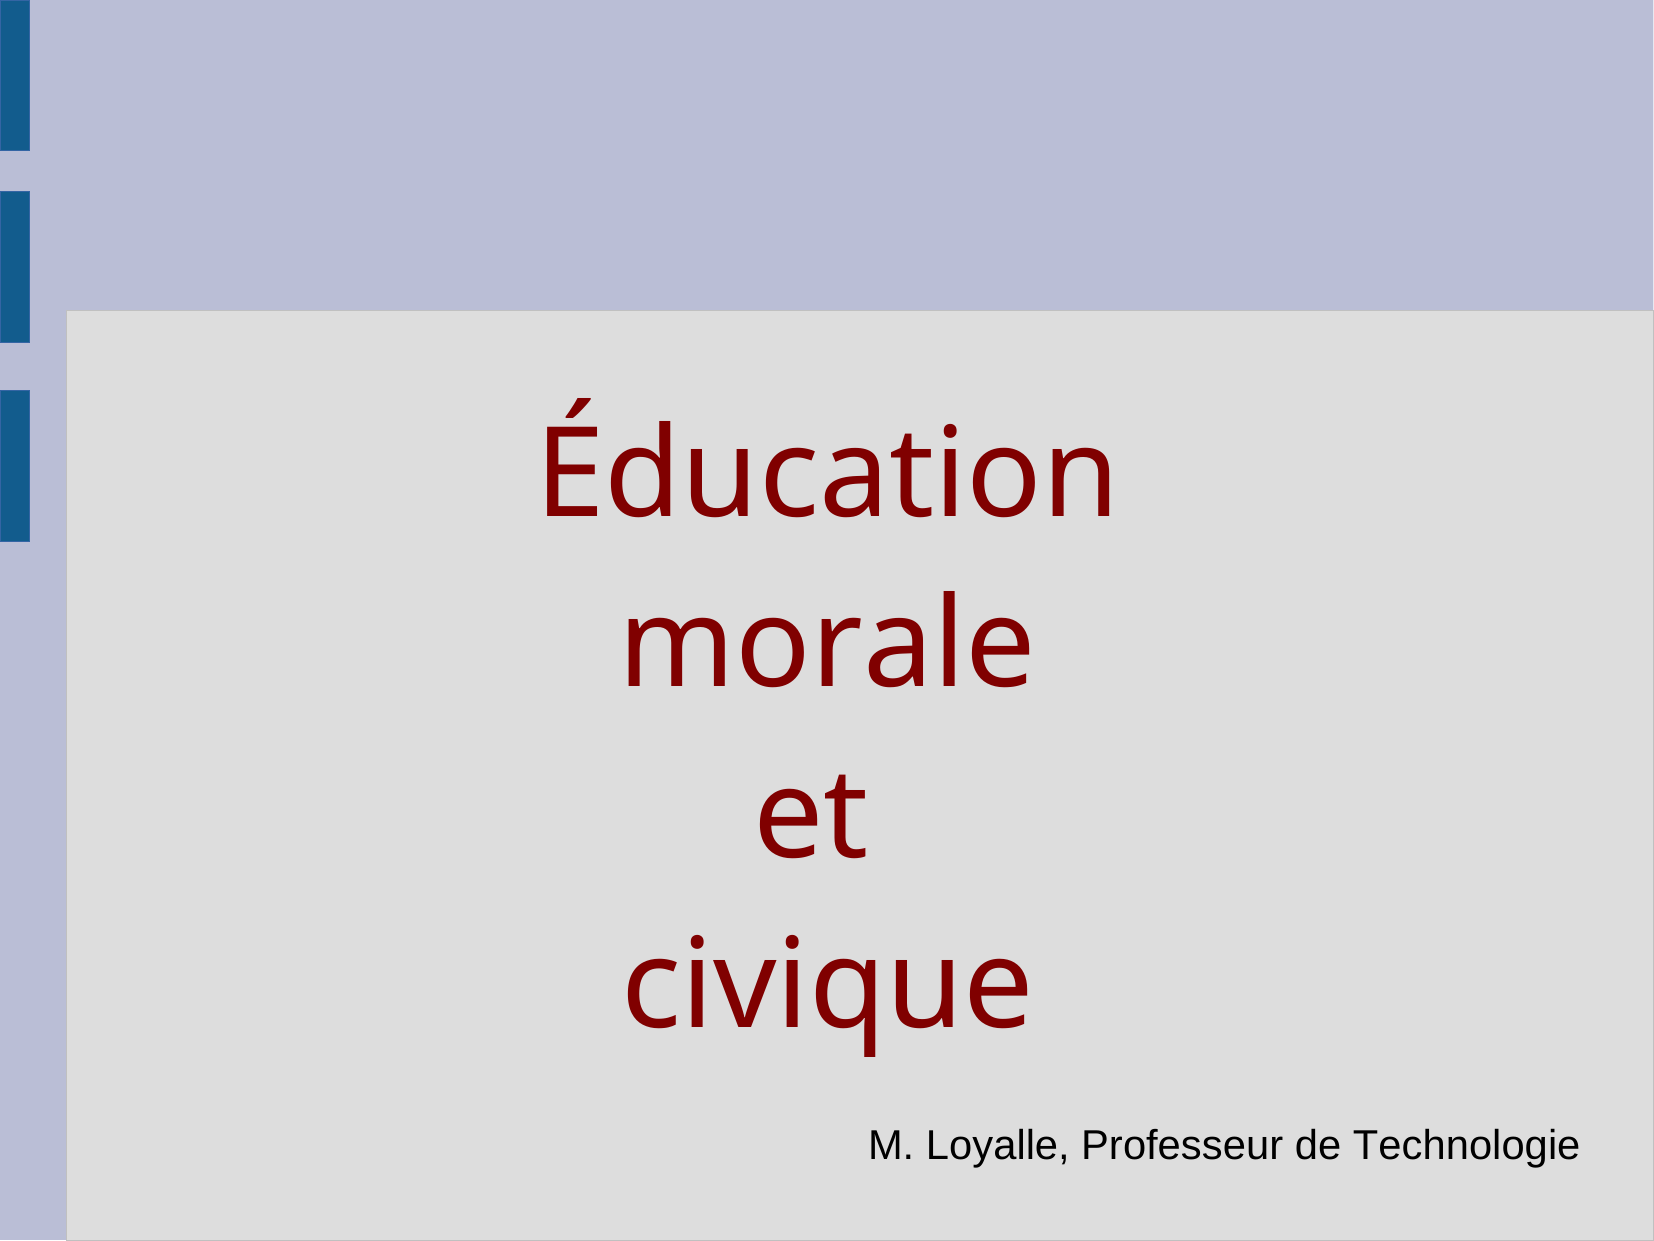

# Éducation morale et civique
M. Loyalle, Professeur de Technologie